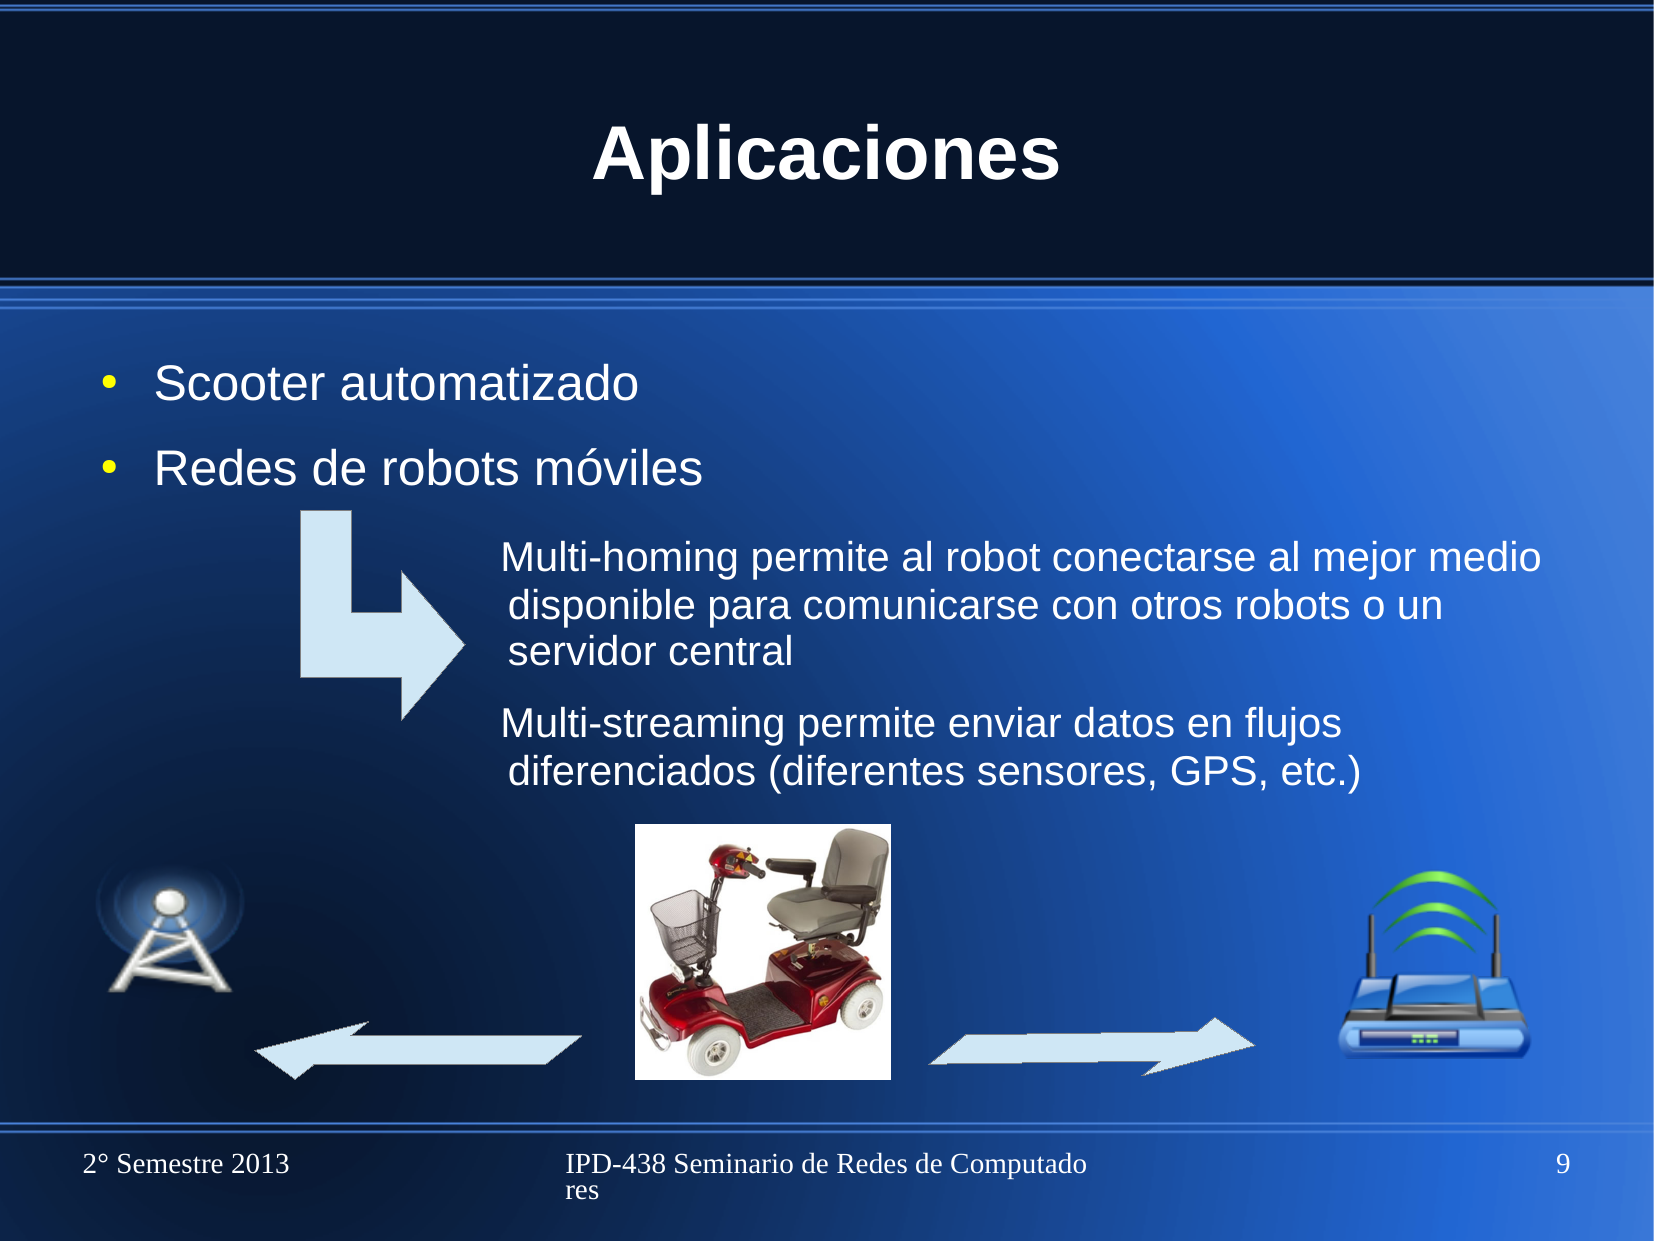

# Aplicaciones
Scooter automatizado
Redes de robots móviles
 Multi-homing permite al robot conectarse al mejor medio disponible para comunicarse con otros robots o un servidor central
 Multi-streaming permite enviar datos en flujos diferenciados (diferentes sensores, GPS, etc.)
2° Semestre 2013
IPD-438 Seminario de Redes de Computadores
9